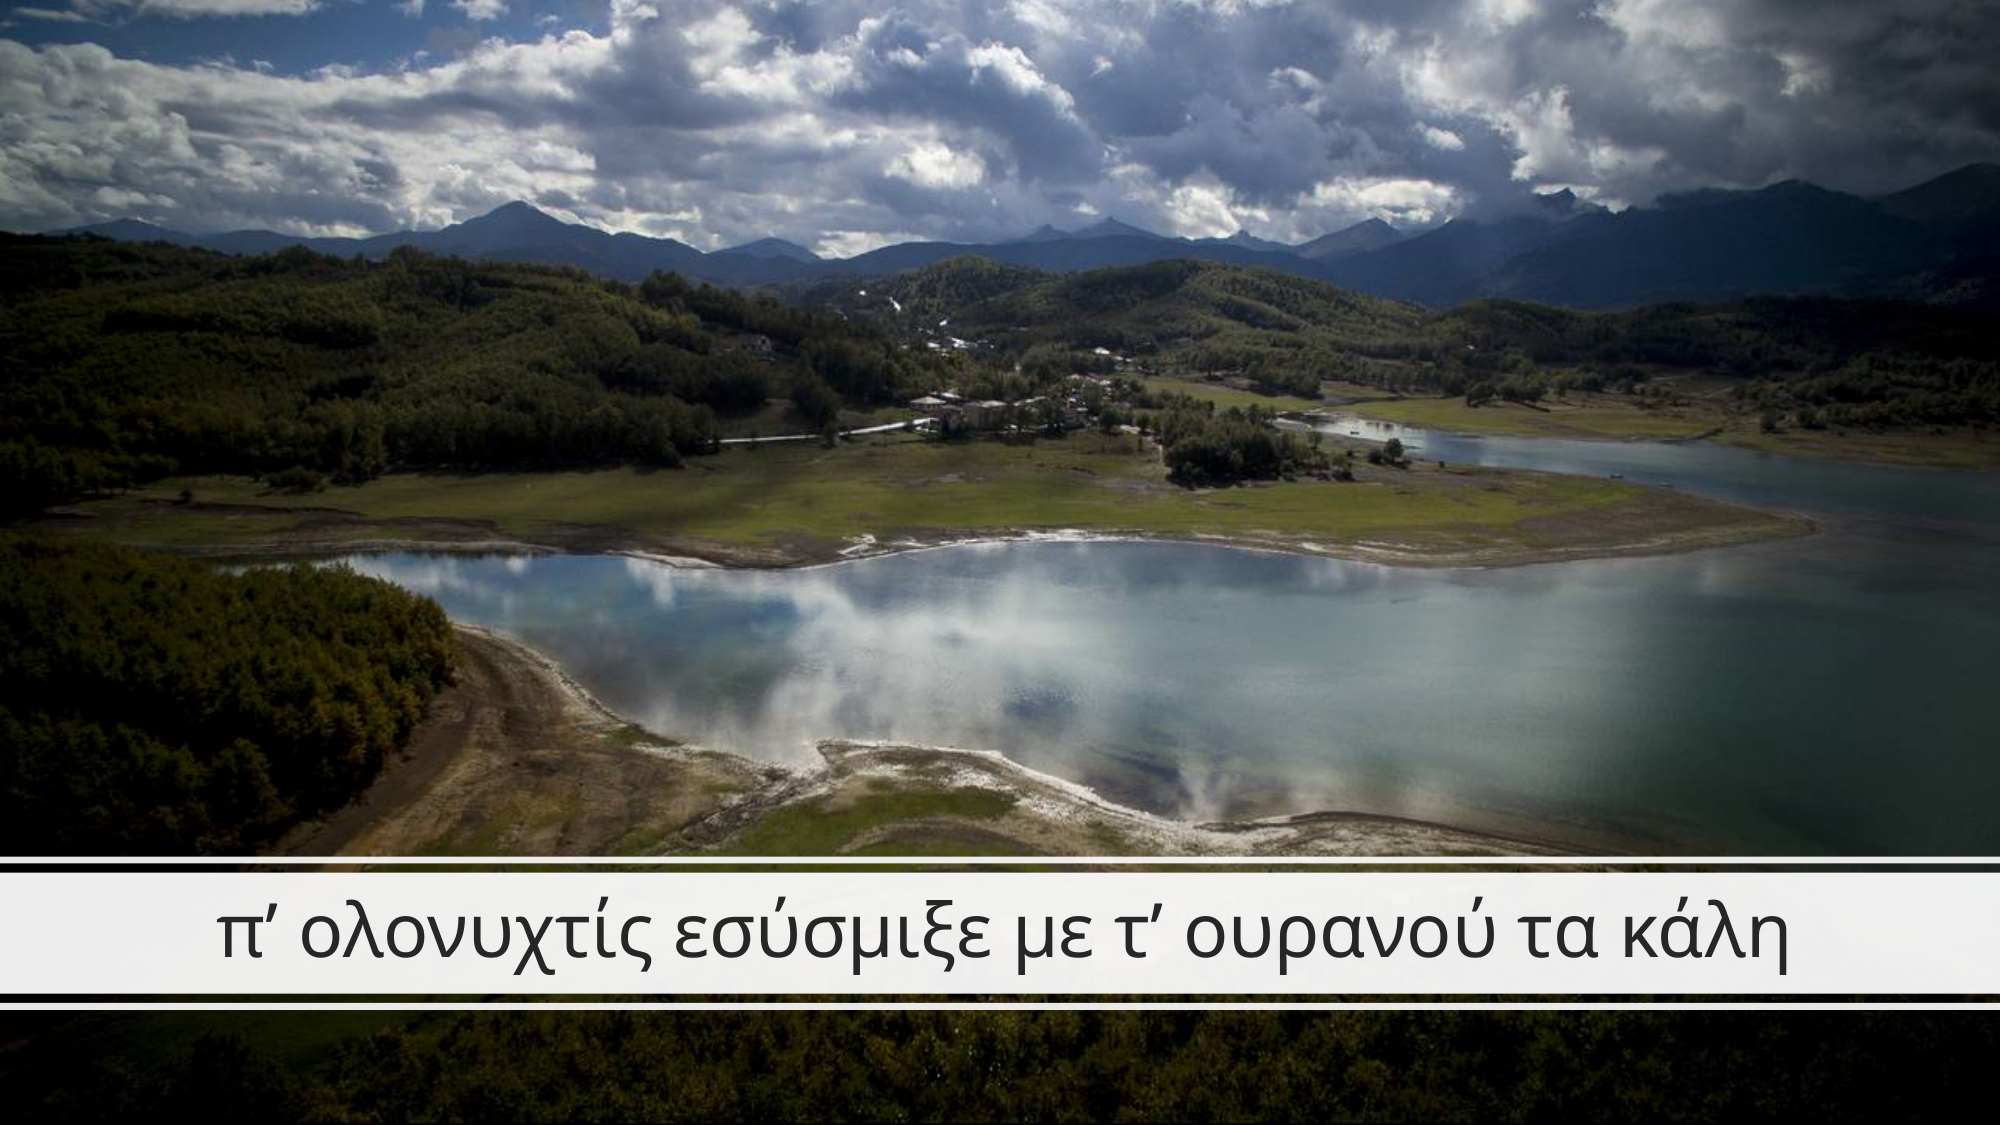

# π’ ολονυχτίς εσύσμιξε με τ’ ουρανού τα κάλη